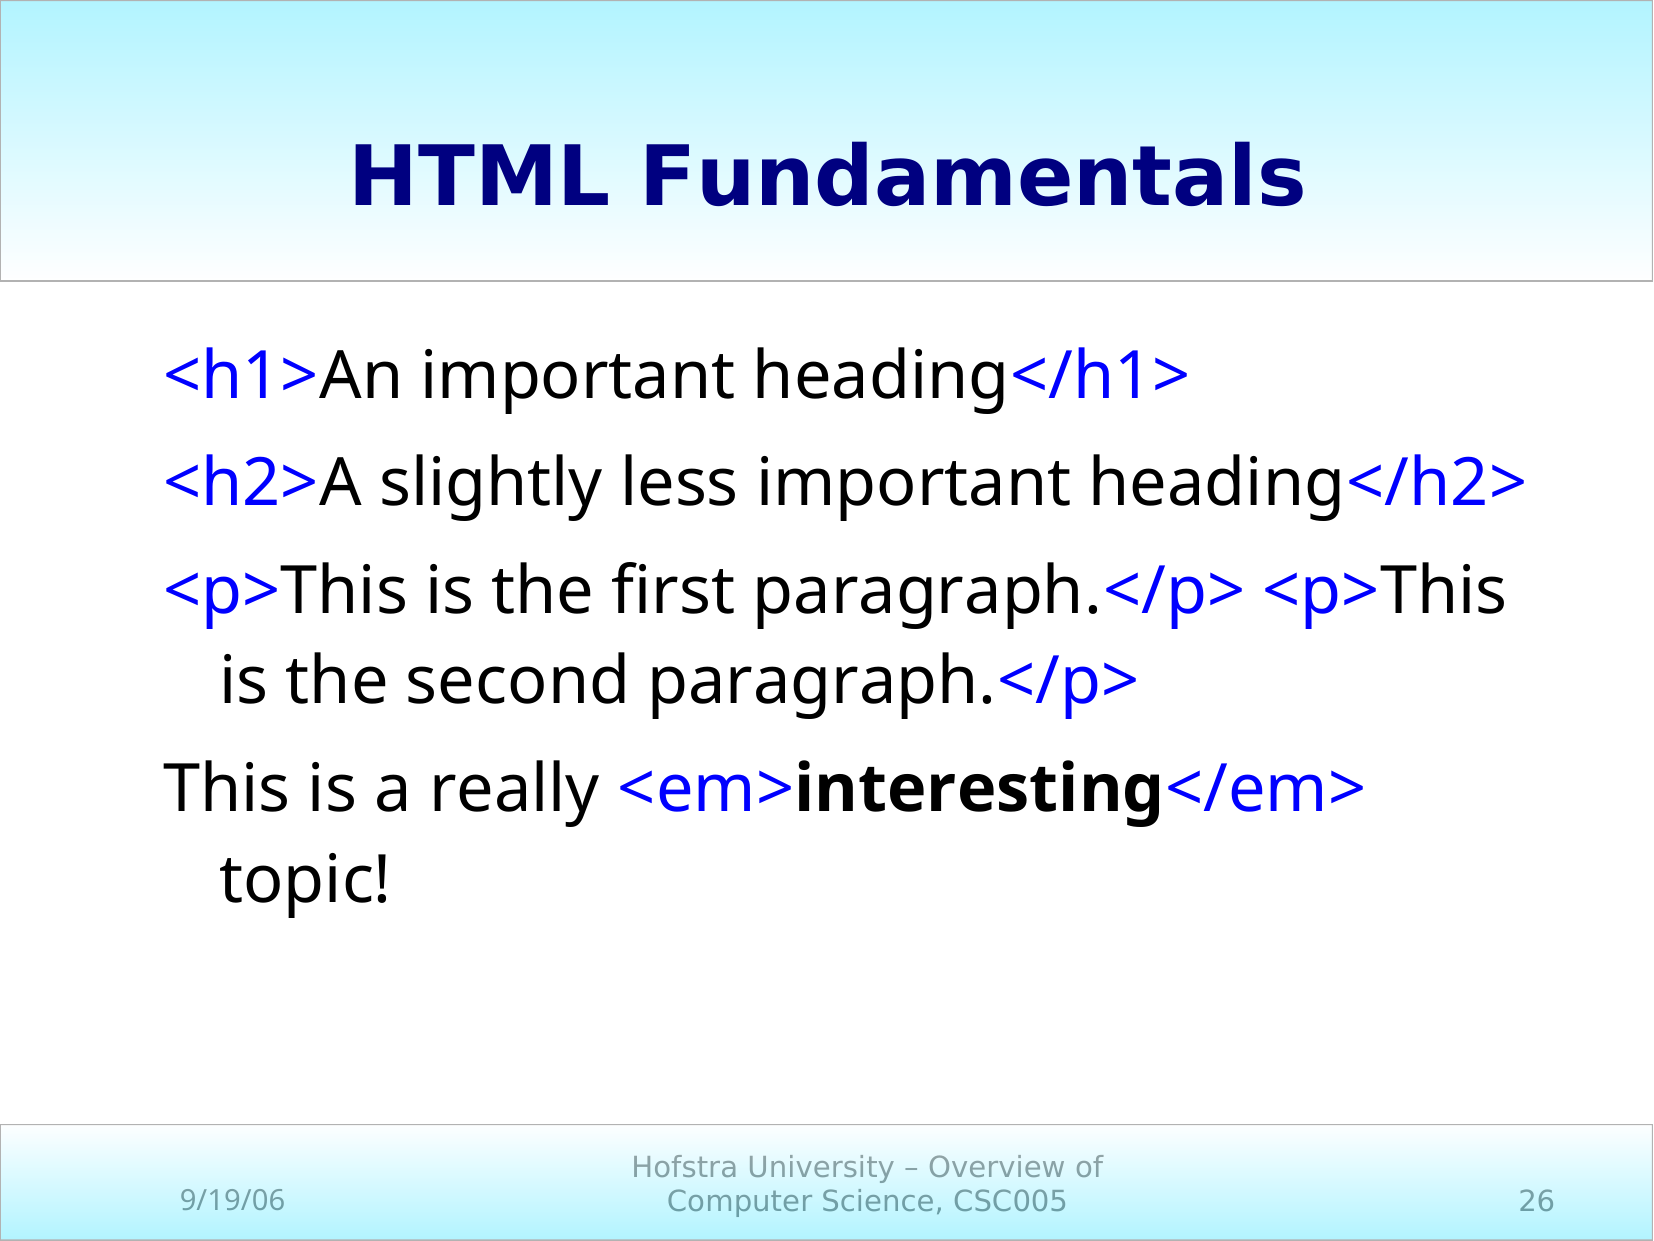

# HTML Fundamentals
<h1>An important heading</h1>
<h2>A slightly less important heading</h2>
<p>This is the first paragraph.</p> <p>This is the second paragraph.</p>
This is a really <em>interesting</em> topic!
26